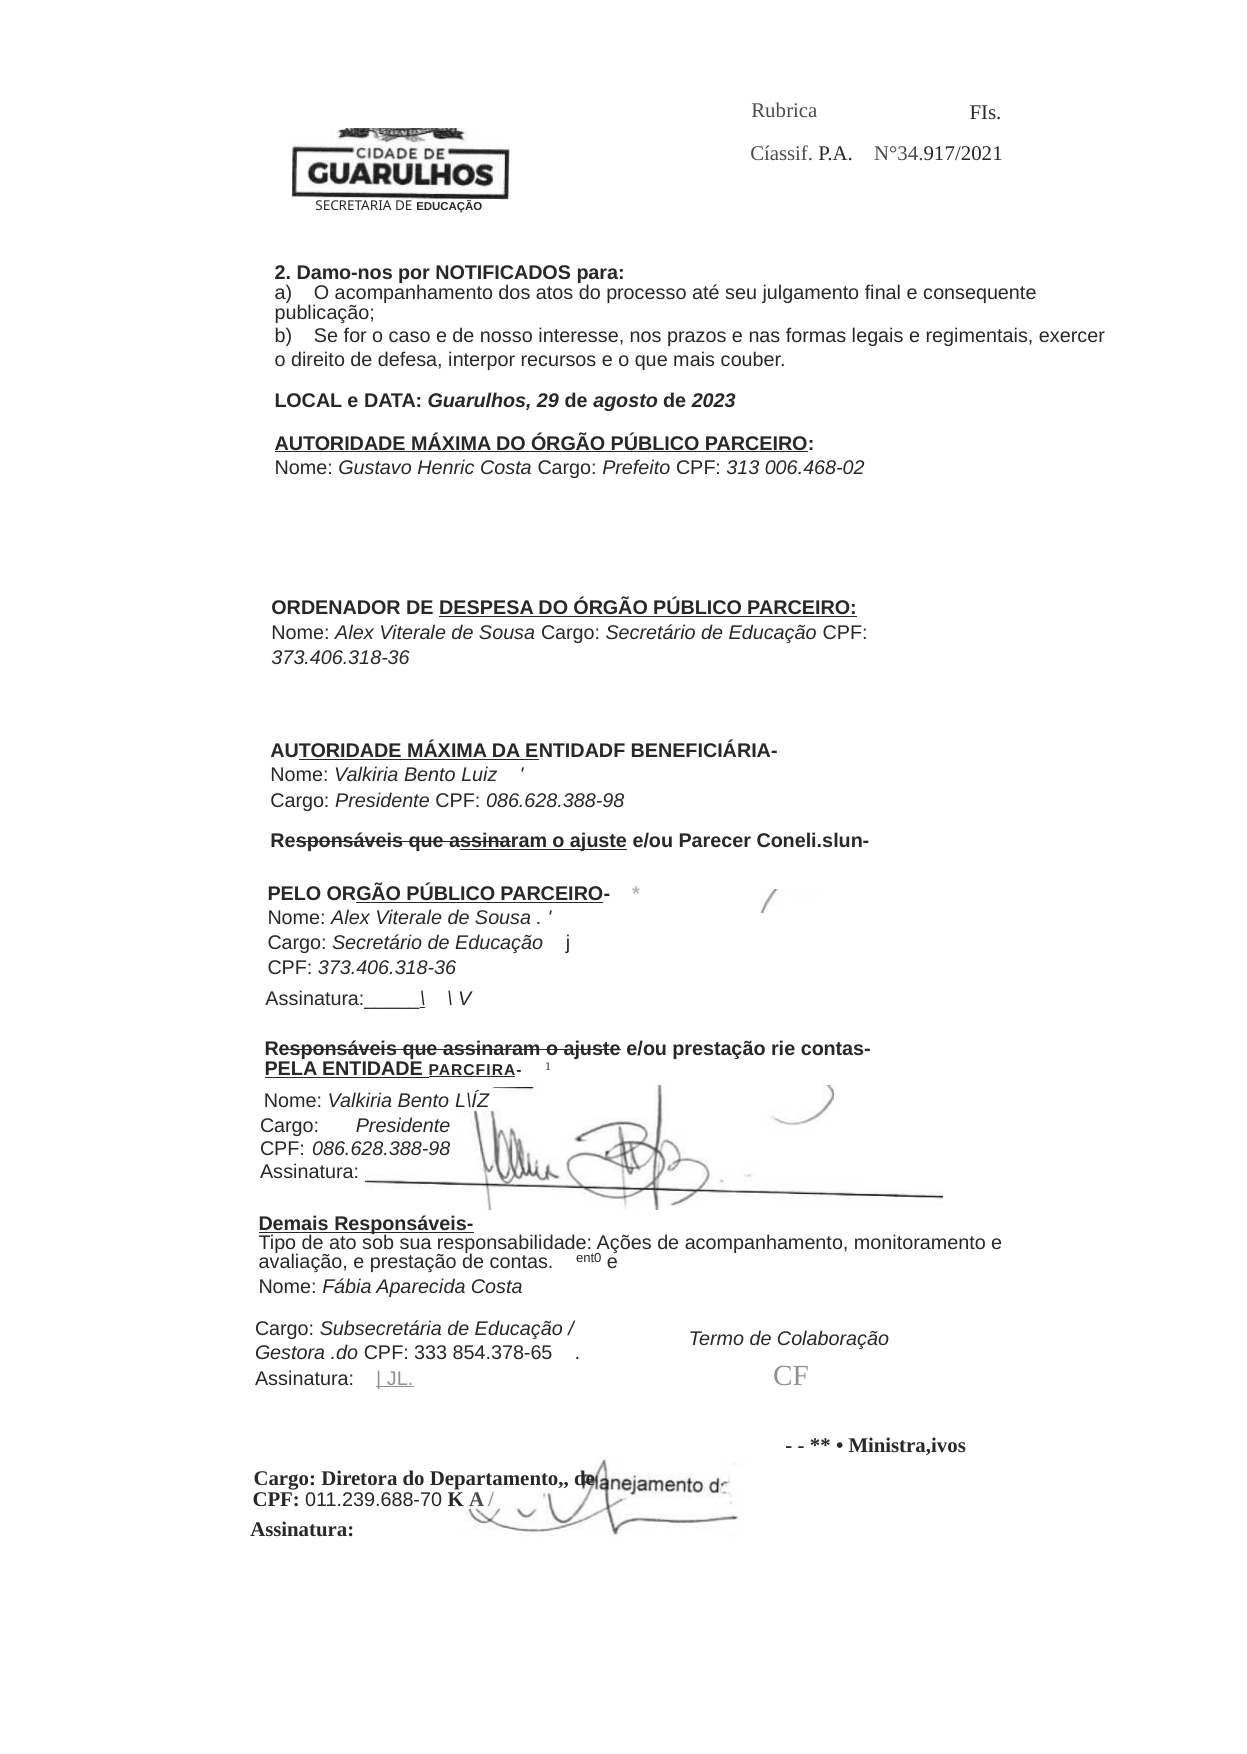

Rubrica
FIs.
Cíassif. P.A. N°34.917/2021
SECRETARIA DE EDUCAÇÃO
2. Damo-nos por NOTIFICADOS para:
a) O acompanhamento dos atos do processo até seu julgamento final e consequente publicação;
b) Se for o caso e de nosso interesse, nos prazos e nas formas legais e regimentais, exercer o direito de defesa, interpor recursos e o que mais couber.
LOCAL e DATA: Guarulhos, 29 de agosto de 2023
AUTORIDADE MÁXIMA DO ÓRGÃO PÚBLICO PARCEIRO:
Nome: Gustavo Henric Costa Cargo: Prefeito CPF: 313 006.468-02
ORDENADOR DE DESPESA DO ÓRGÃO PÚBLICO PARCEIRO:
Nome: Alex Viterale de Sousa Cargo: Secretário de Educação CPF: 373.406.318-36
AUTORIDADE MÁXIMA DA ENTIDADF BENEFICIÁRIA-
Nome: Valkiria Bento Luiz '
Cargo: Presidente CPF: 086.628.388-98
Responsáveis que assinaram o ajuste e/ou Parecer Coneli.slun-
PELO ORGÃO PÚBLICO PARCEIRO- *
Nome: Alex Viterale de Sousa . '
Cargo: Secretário de Educação j
CPF: 373.406.318-36
Assinatura:_____\ \ V
Responsáveis que assinaram o ajuste e/ou prestação rie contas-PELA ENTIDADE PARCFIRA- 1
Nome: Valkiria Bento l\íz
Cargo: Presidente CPF: 086.628.388-98 Assinatura:
Demais Responsáveis-
Tipo de ato sob sua responsabilidade: Ações de acompanhamento, monitoramento e avaliação, e prestação de contas. ent0 e
Nome: Fábia Aparecida Costa
Cargo: Subsecretária de Educação / Gestora .do CPF: 333 854.378-65 .
Assinatura: | JL.
Termo de Colaboração
Cf
- - ** • Ministra,ivos
Cargo: Diretora do Departamento,, de
CPF: 011.239.688-70 K A /
Assinatura: